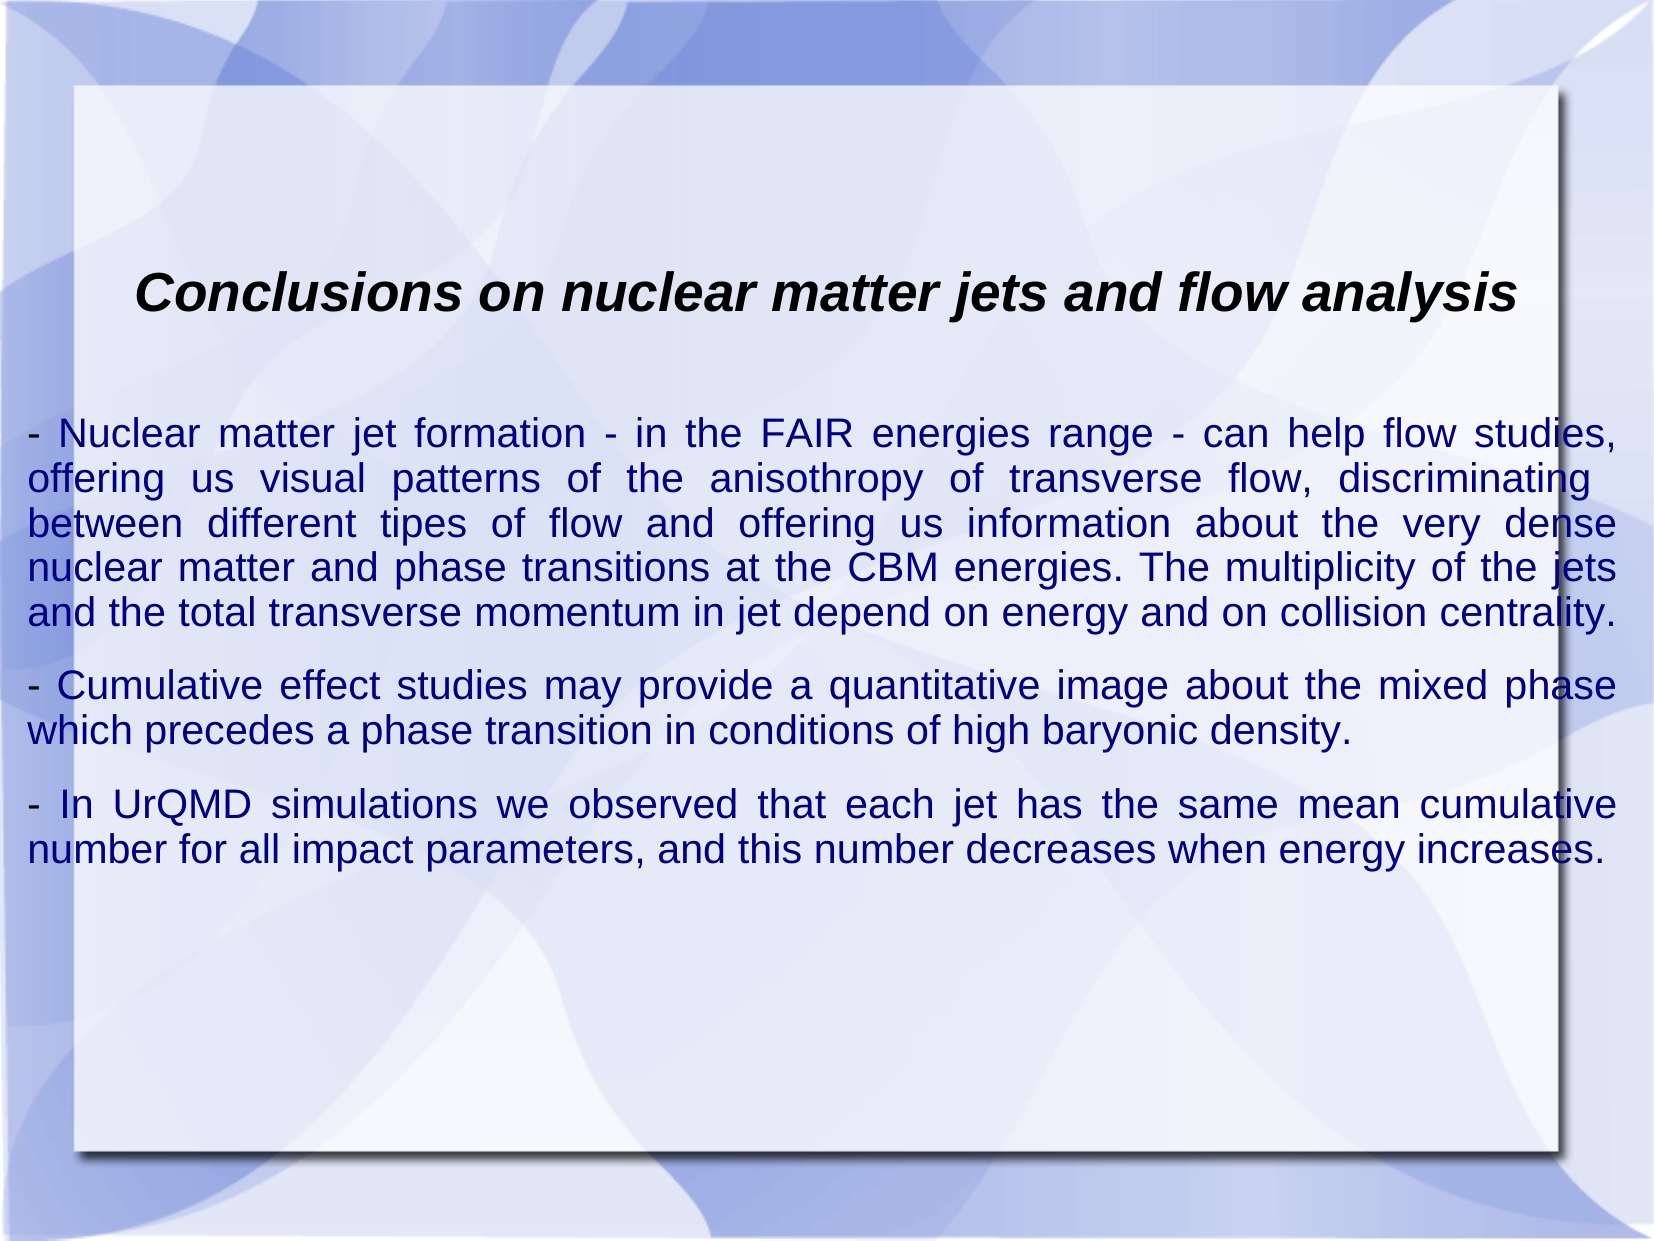

# Conclusions on nuclear matter jets and flow analysis
 Nuclear matter jet formation - in the FAIR energies range - can help flow studies, offering us visual patterns of the anisothropy of transverse flow, discriminating between different tipes of flow and offering us information about the very dense nuclear matter and phase transitions at the CBM energies. The multiplicity of the jets and the total transverse momentum in jet depend on energy and on collision centrality.
 Cumulative effect studies may provide a quantitative image about the mixed phase which precedes a phase transition in conditions of high baryonic density.
 In UrQMD simulations we observed that each jet has the same mean cumulative number for all impact parameters, and this number decreases when energy increases.